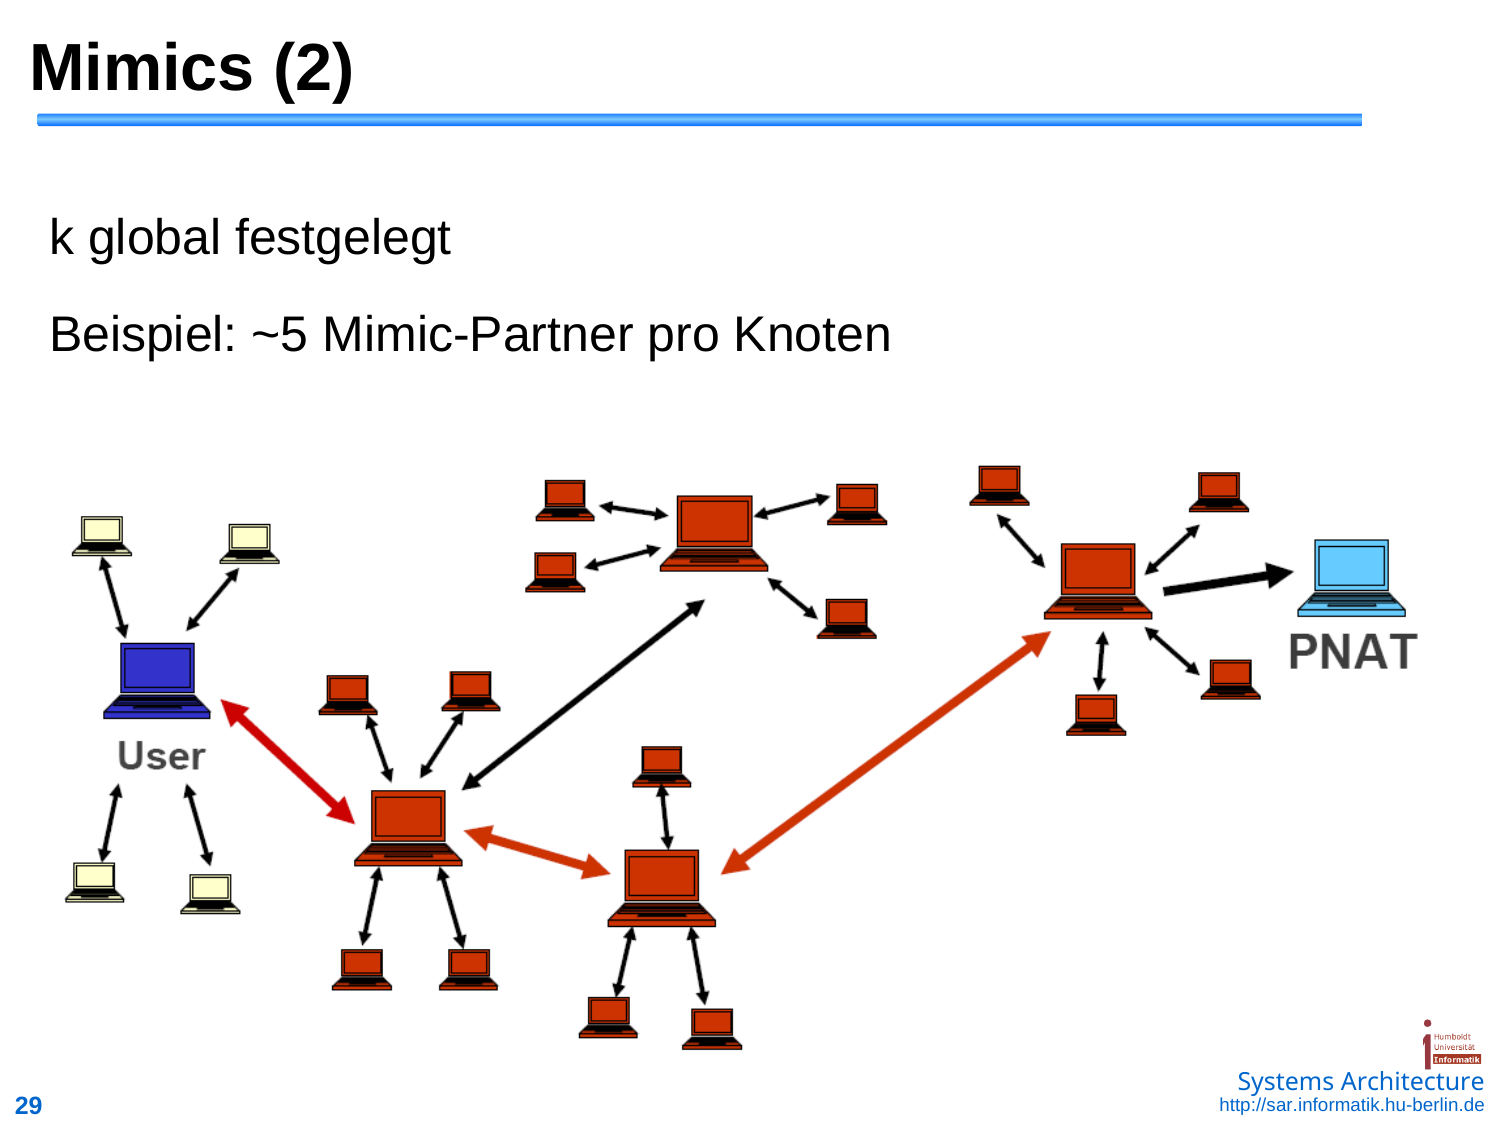

# Mimics (2)
k global festgelegt
Beispiel: ~5 Mimic-Partner pro Knoten